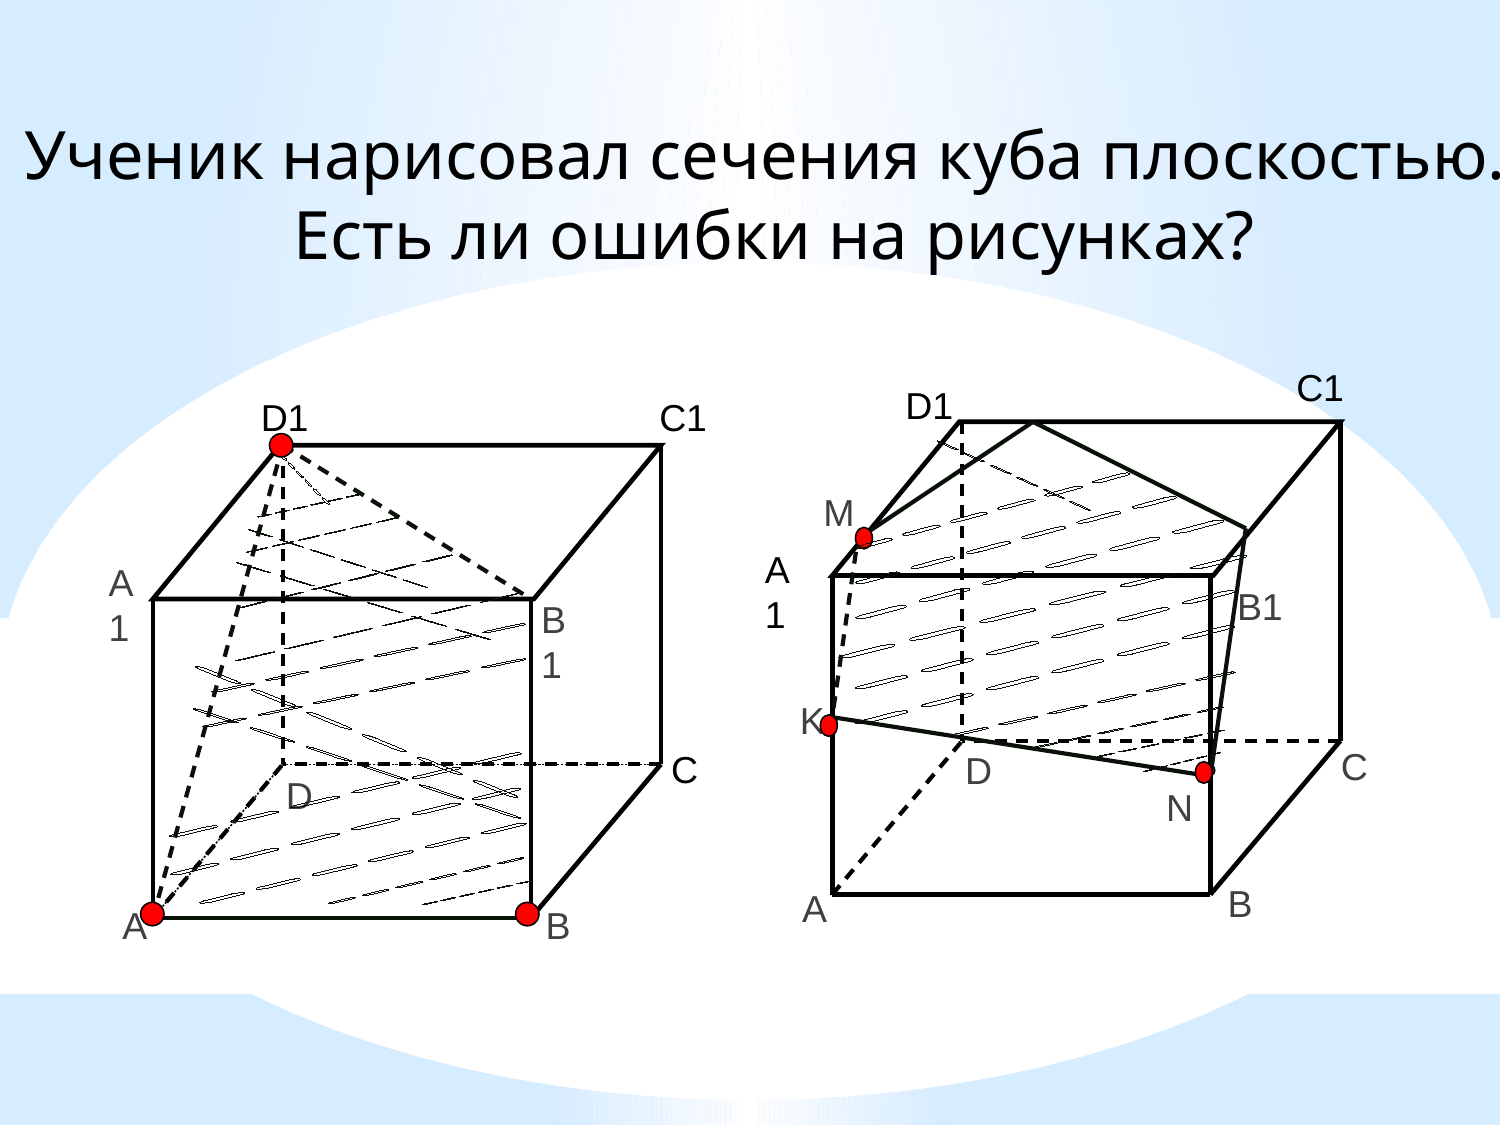

Ученик нарисовал сечения куба плоскостью.
Есть ли ошибки на рисунках?
C1
D1
D1
C1
M
B1
K
C
D
N
B
A
A1
B1
D
A
B
A1
C